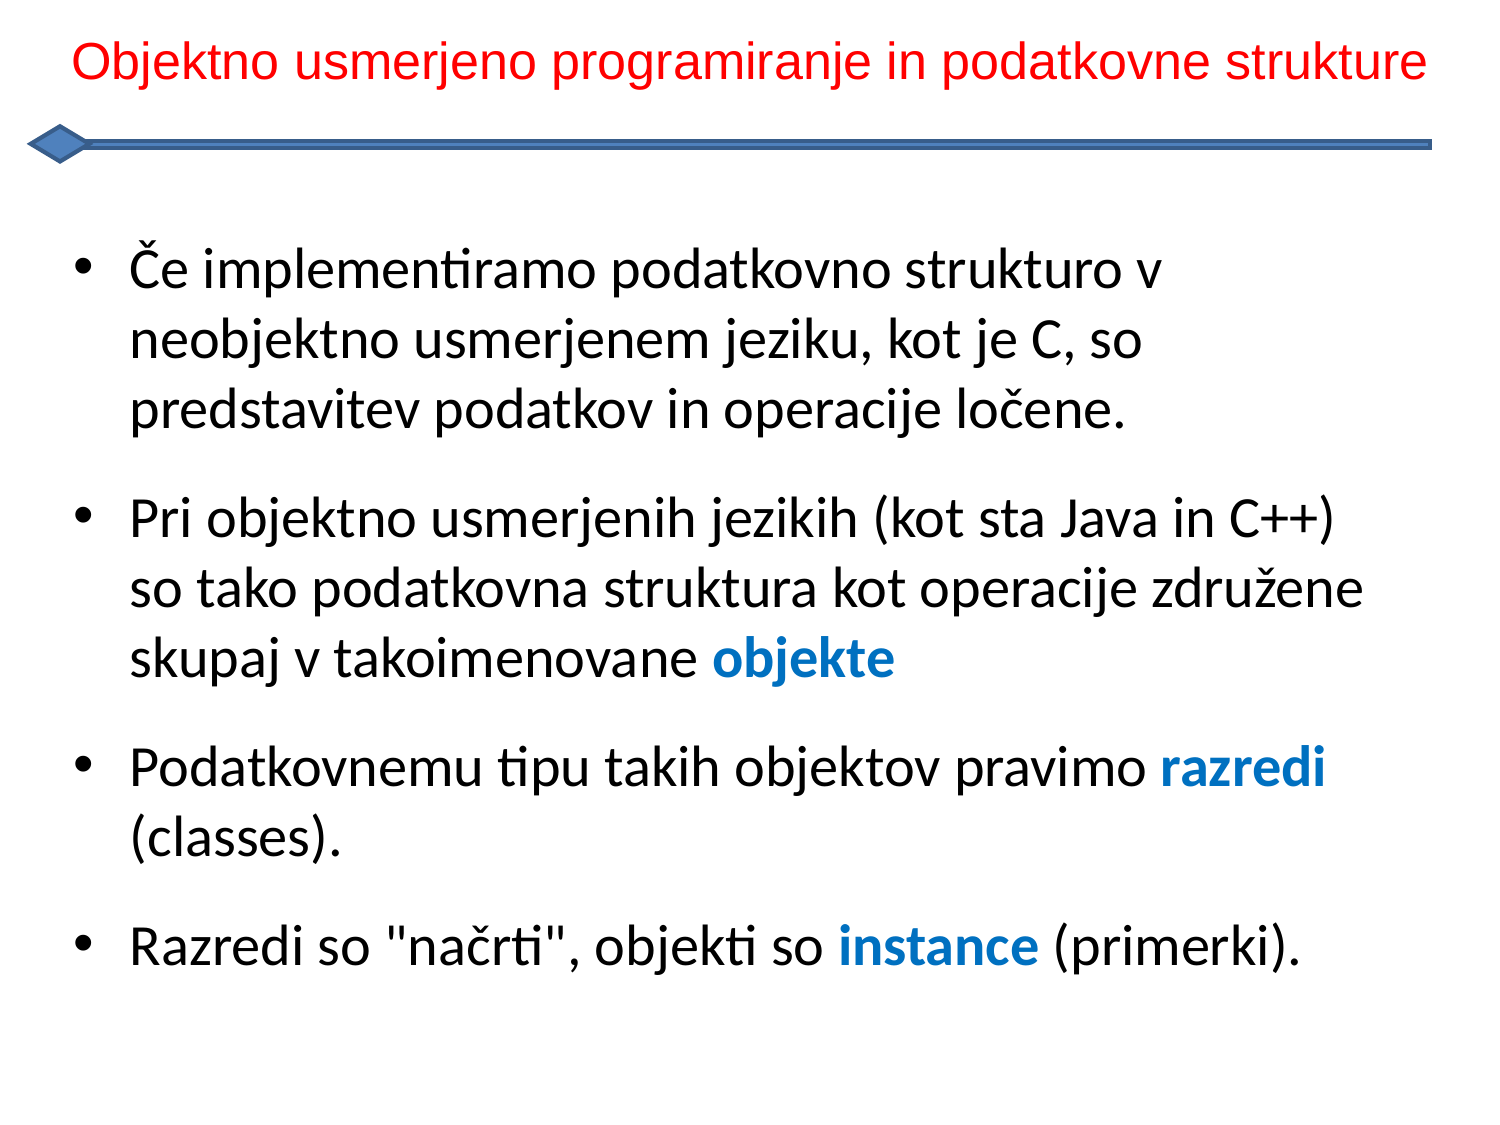

# Objektno usmerjeno programiranje in podatkovne strukture
Če implementiramo podatkovno strukturo v neobjektno usmerjenem jeziku, kot je C, so predstavitev podatkov in operacije ločene.
Pri objektno usmerjenih jezikih (kot sta Java in C++) so tako podatkovna struktura kot operacije združene skupaj v takoimenovane objekte
Podatkovnemu tipu takih objektov pravimo razredi (classes).
Razredi so "načrti", objekti so instance (primerki).